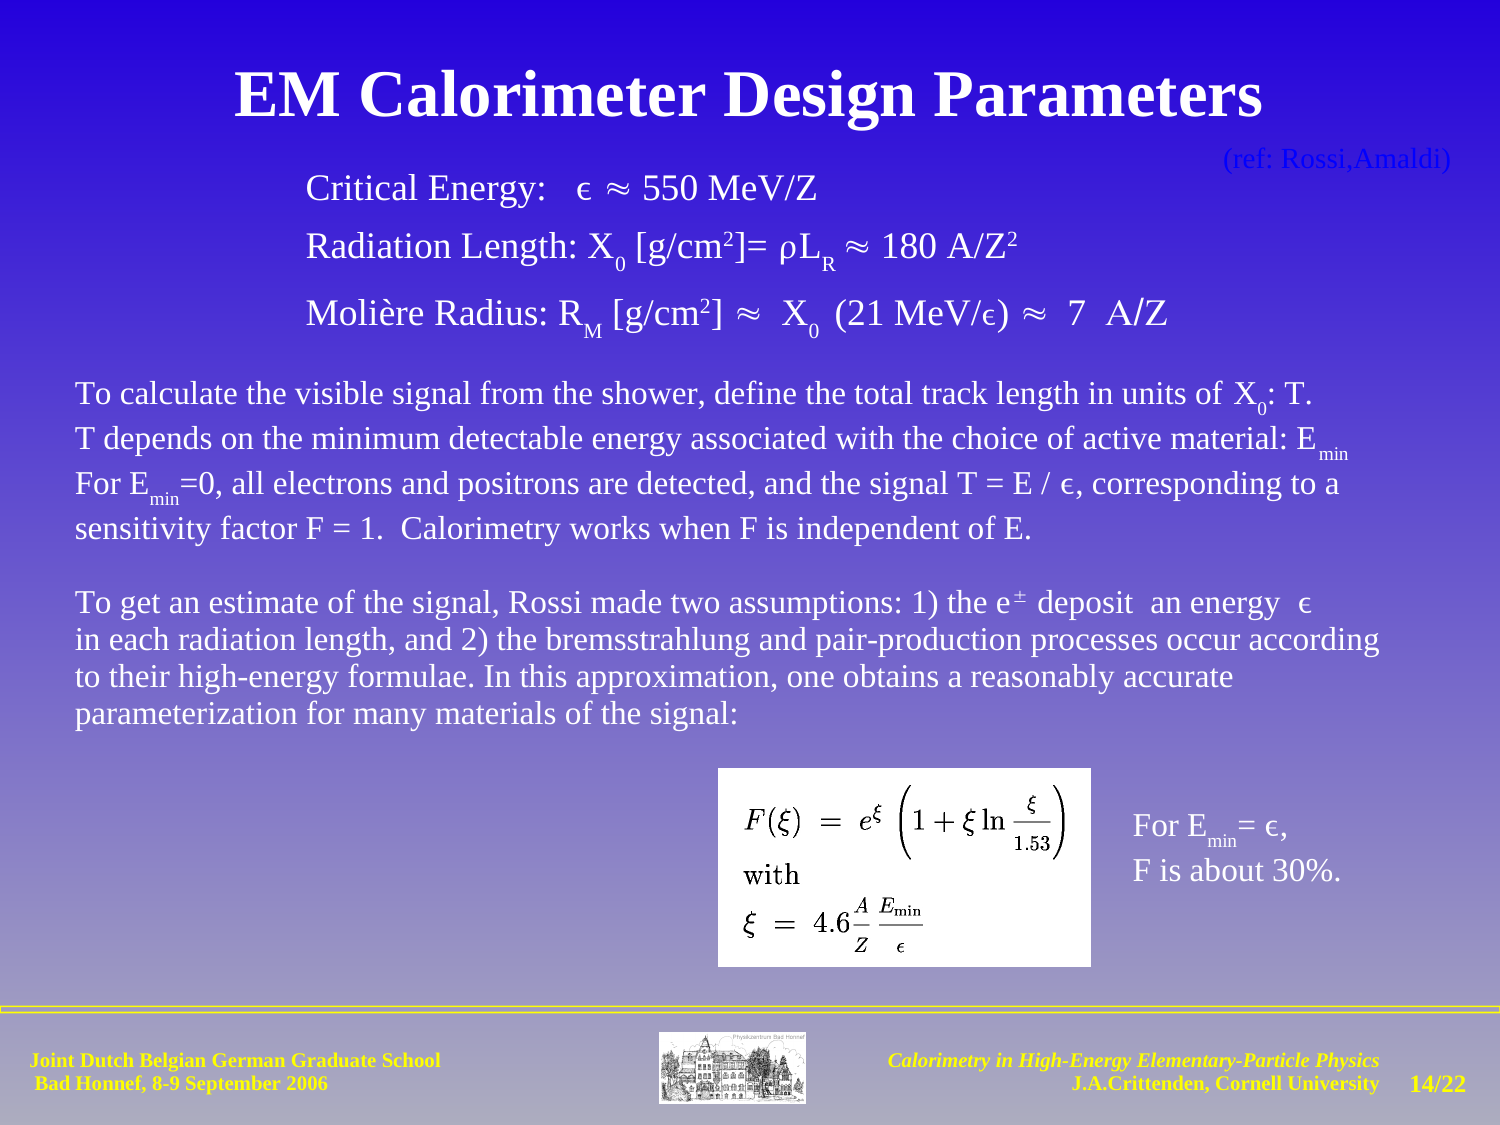

# EM Calorimeter Design Parameters
(ref: Rossi,Amaldi)
Critical Energy:   550 MeV/Z
Radiation Length: X0 [g/cm2]= LR  180 A/Z2
Molière Radius: RM [g/cm2]  X0 (21 MeV/)  7 A/Z
To calculate the visible signal from the shower, define the total track length in units of X0: T.
T depends on the minimum detectable energy associated with the choice of active material: Emin
For Emin=0, all electrons and positrons are detected, and the signal T = E / , corresponding to a
sensitivity factor F = 1. Calorimetry works when F is independent of E.
To get an estimate of the signal, Rossi made two assumptions: 1) the e± deposit an energy 
in each radiation length, and 2) the bremsstrahlung and pair-production processes occur according
to their high-energy formulae. In this approximation, one obtains a reasonably accurate
parameterization for many materials of the signal:
For Emin= ,
F is about 30%.